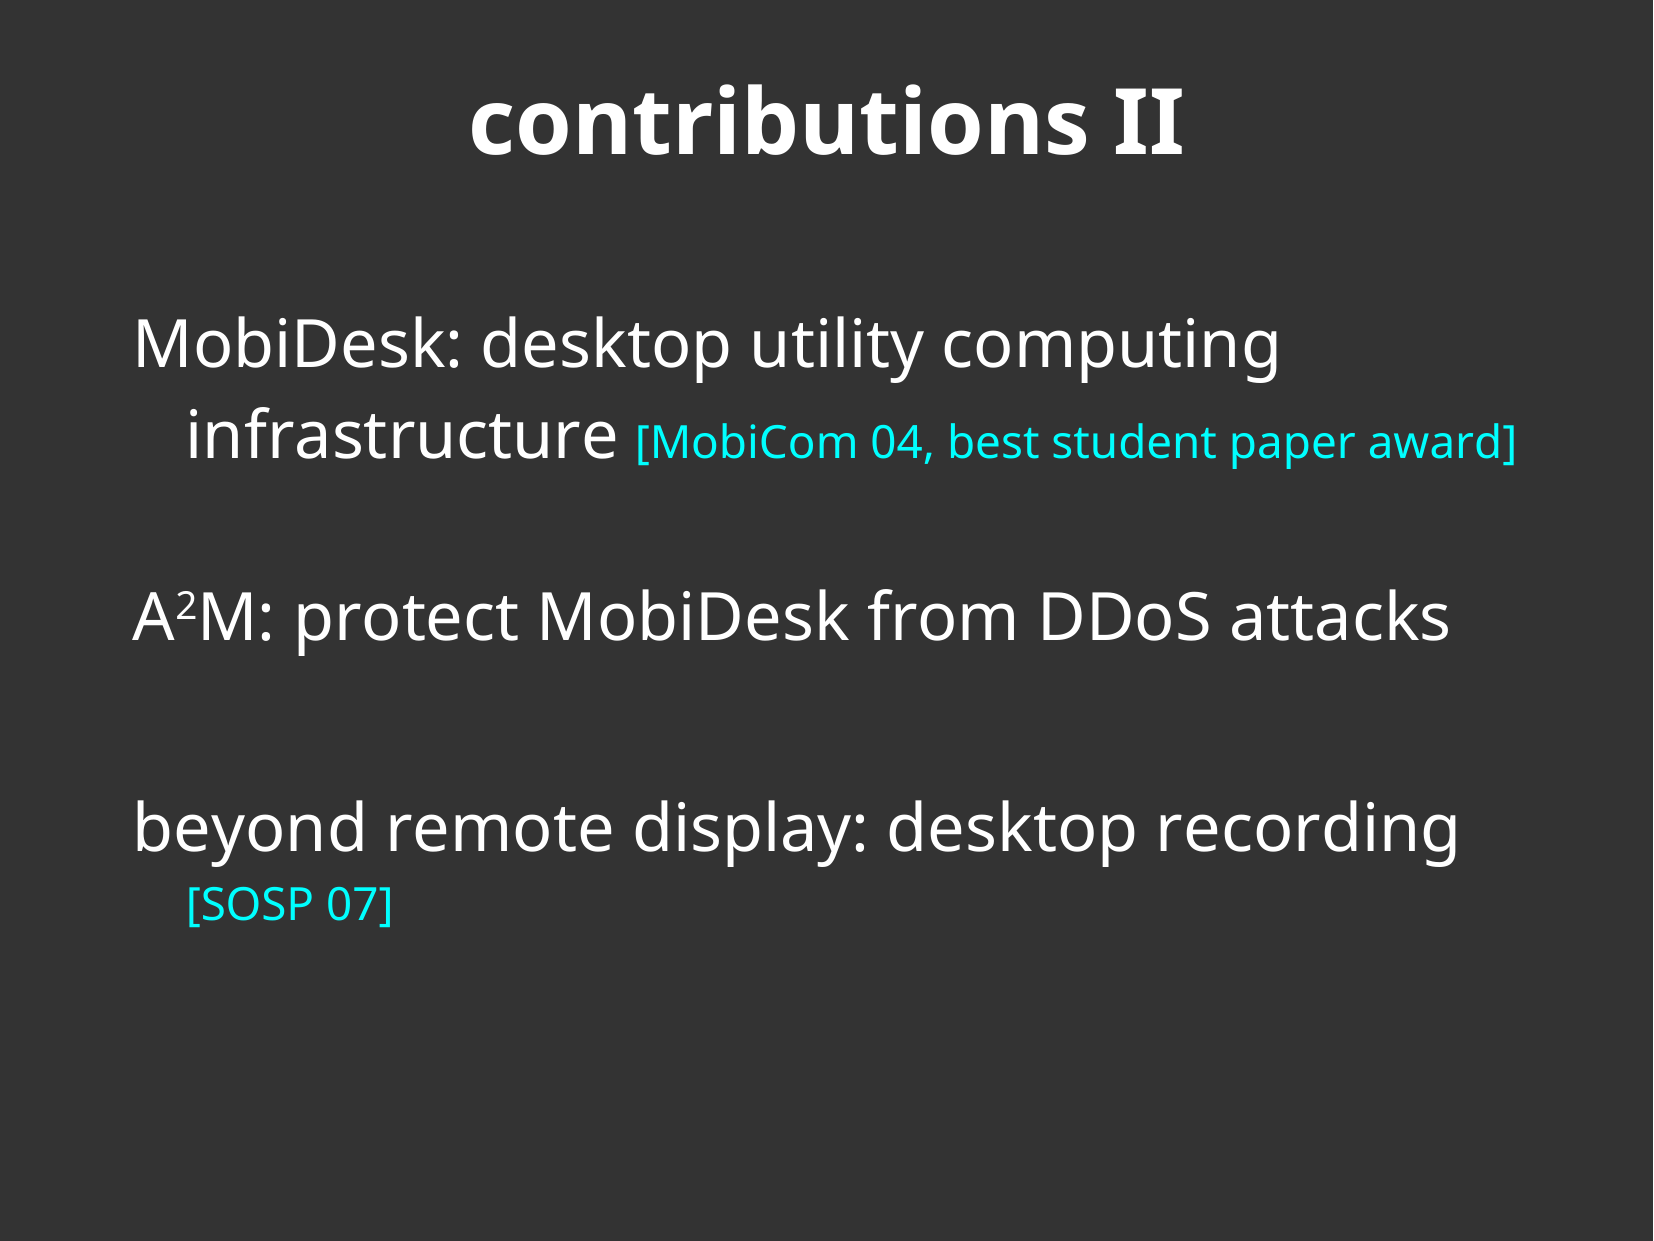

# contributions II
MobiDesk: desktop utility computing infrastructure [MobiCom 04, best student paper award]
A2M: protect MobiDesk from DDoS attacks
beyond remote display: desktop recording [SOSP 07]